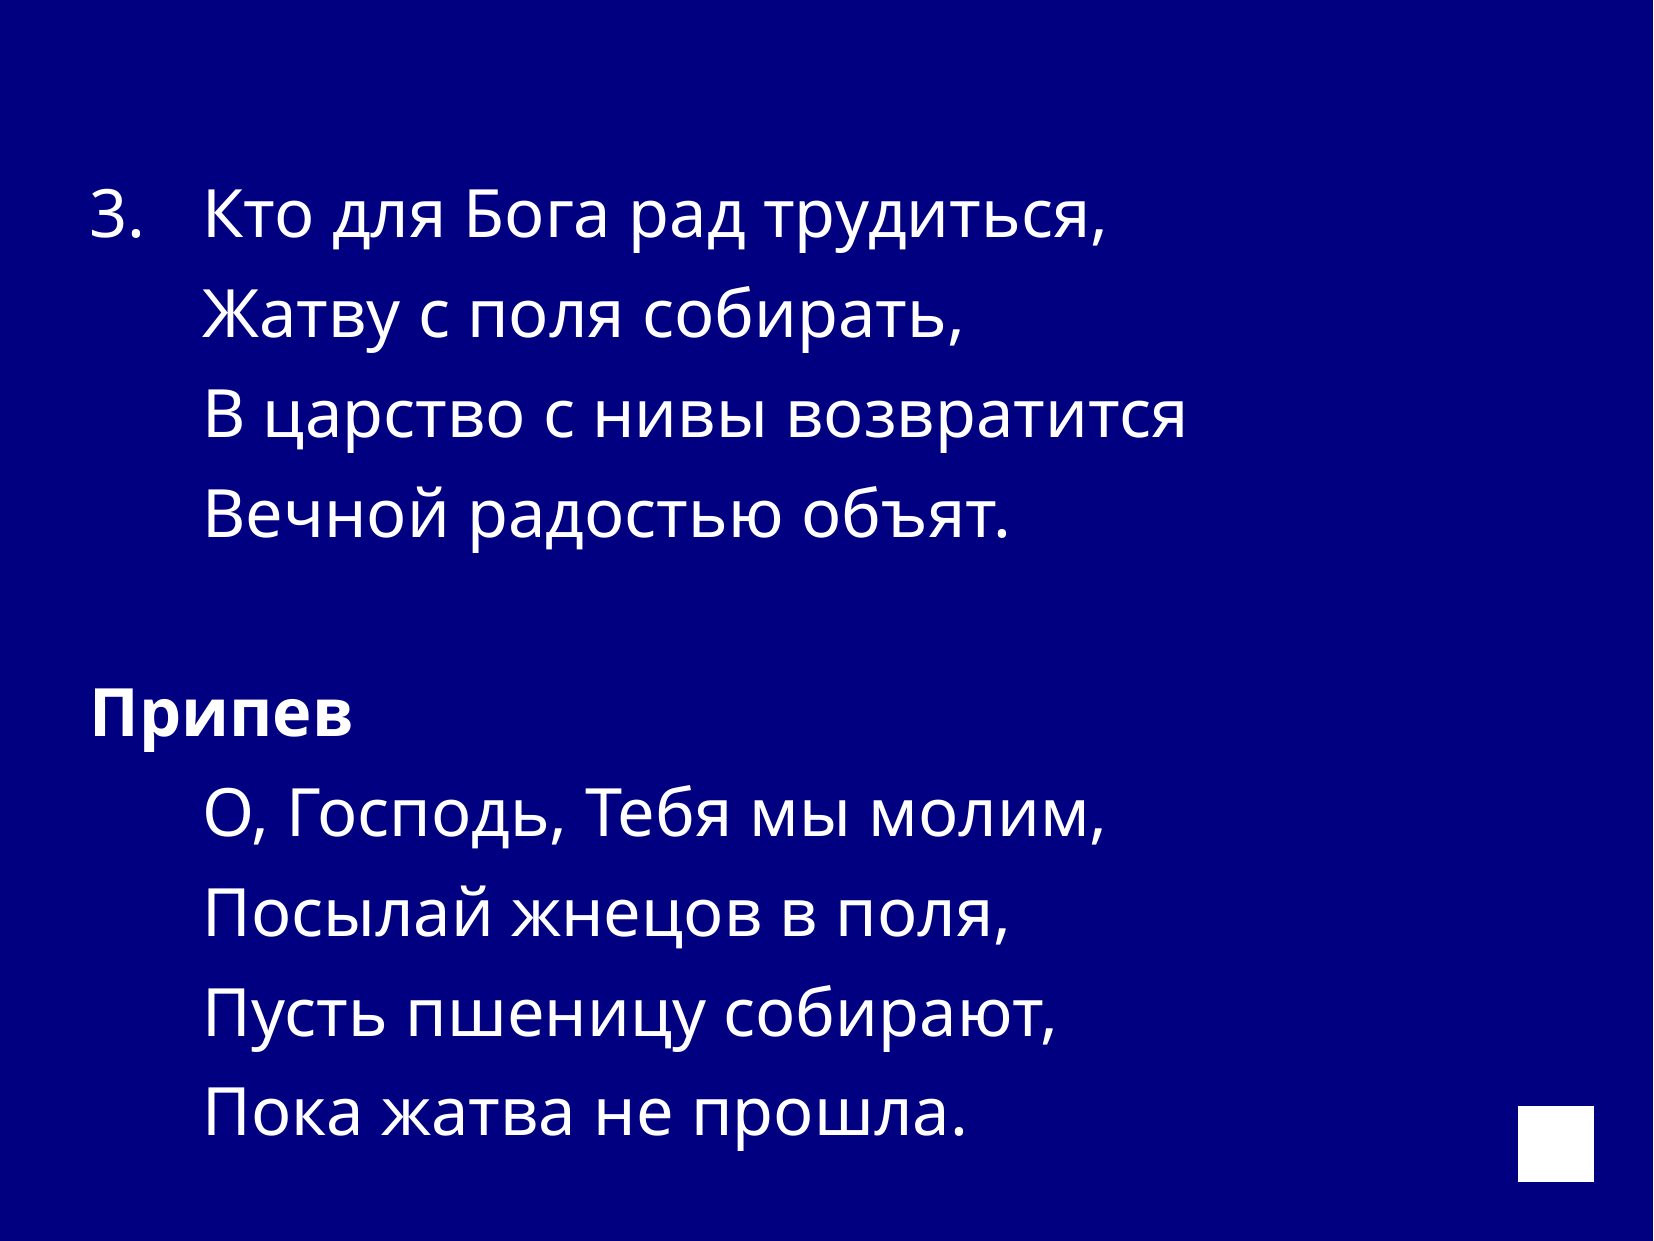

3.	Кто для Бога рад трудиться,
	Жатву с поля собирать,
	В царство с нивы возвратится
	Вечной радостью объят.
Припев
	О, Господь, Тебя мы молим,
	Посылай жнецов в поля,
	Пусть пшеницу собирают,
	Пока жатва не прошла.